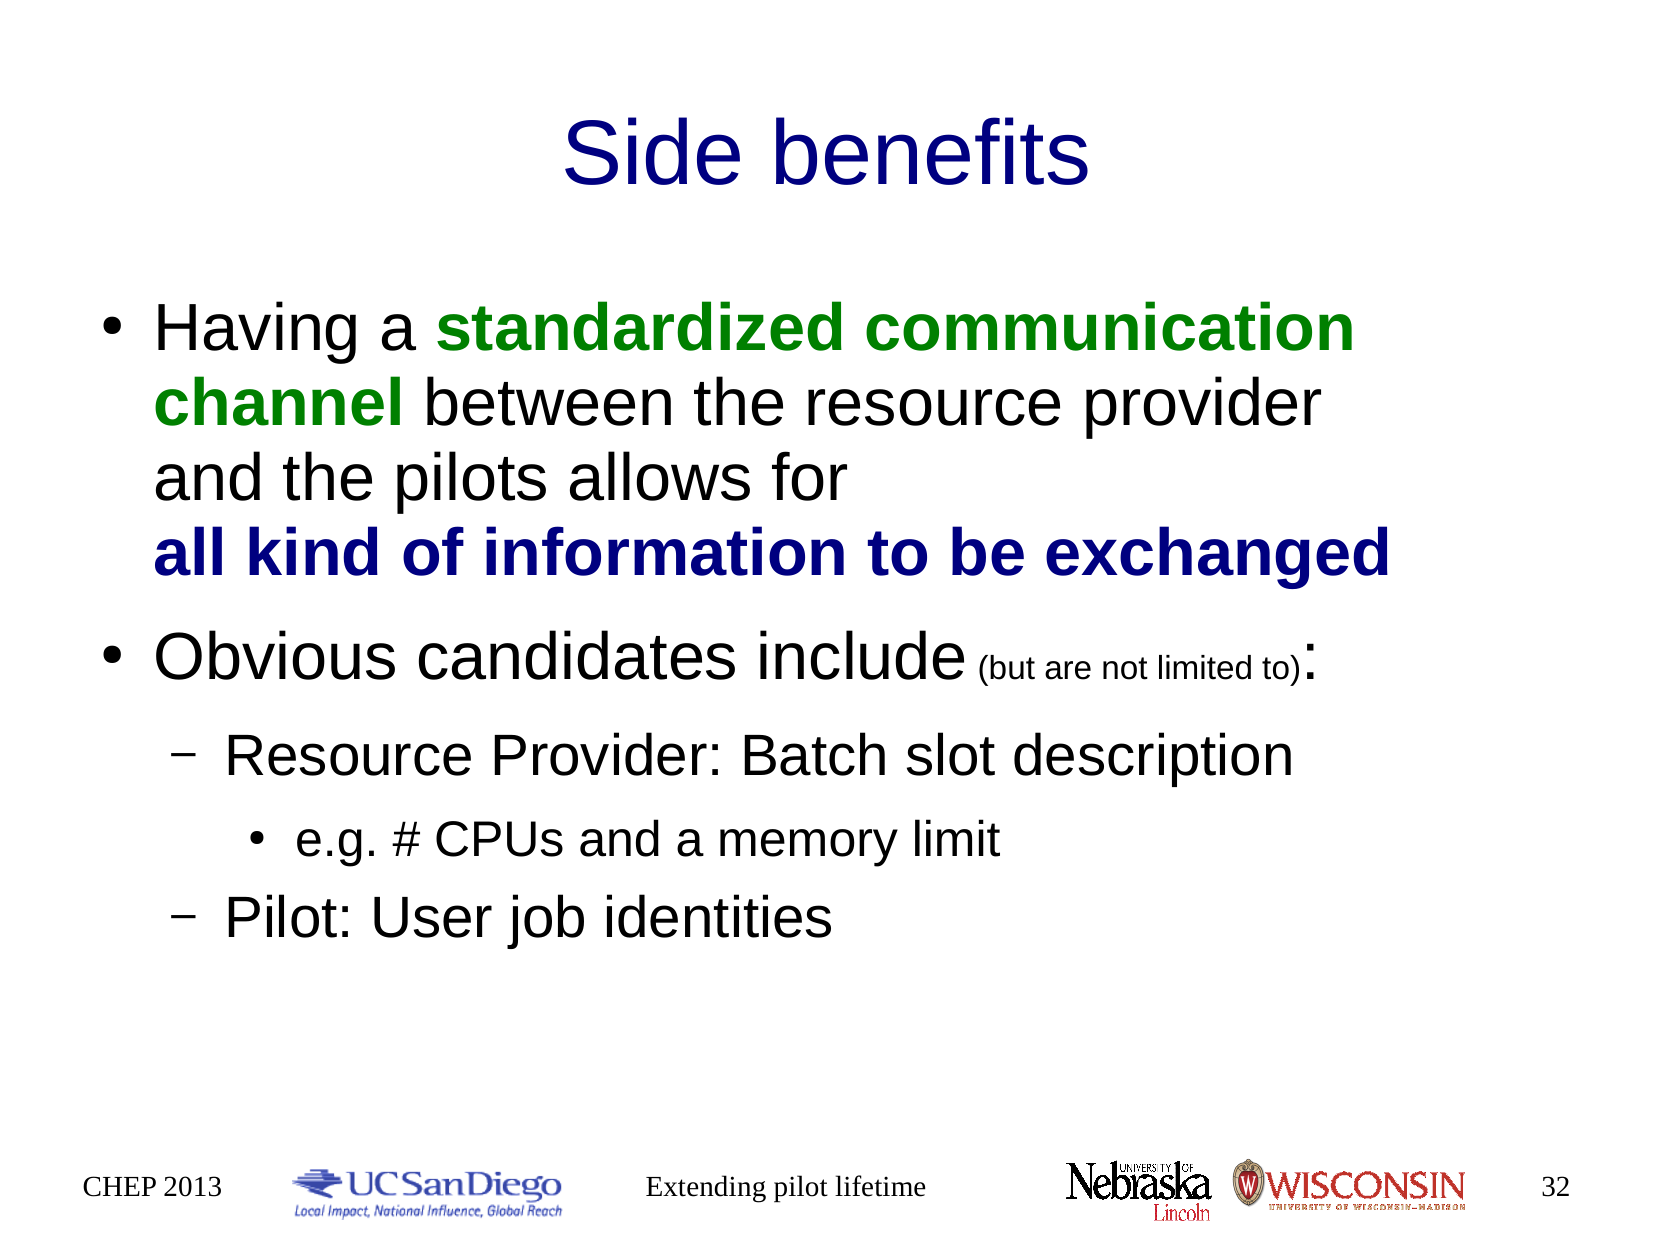

# Side benefits
Having a standardized communication channel between the resource provider
and the pilots allows for
all kind of information to be exchanged
Obvious candidates include (but are not limited to):
Resource Provider: Batch slot description
e.g. # CPUs and a memory limit
Pilot: User job identities
CHEP 2013
Extending pilot lifetime
32